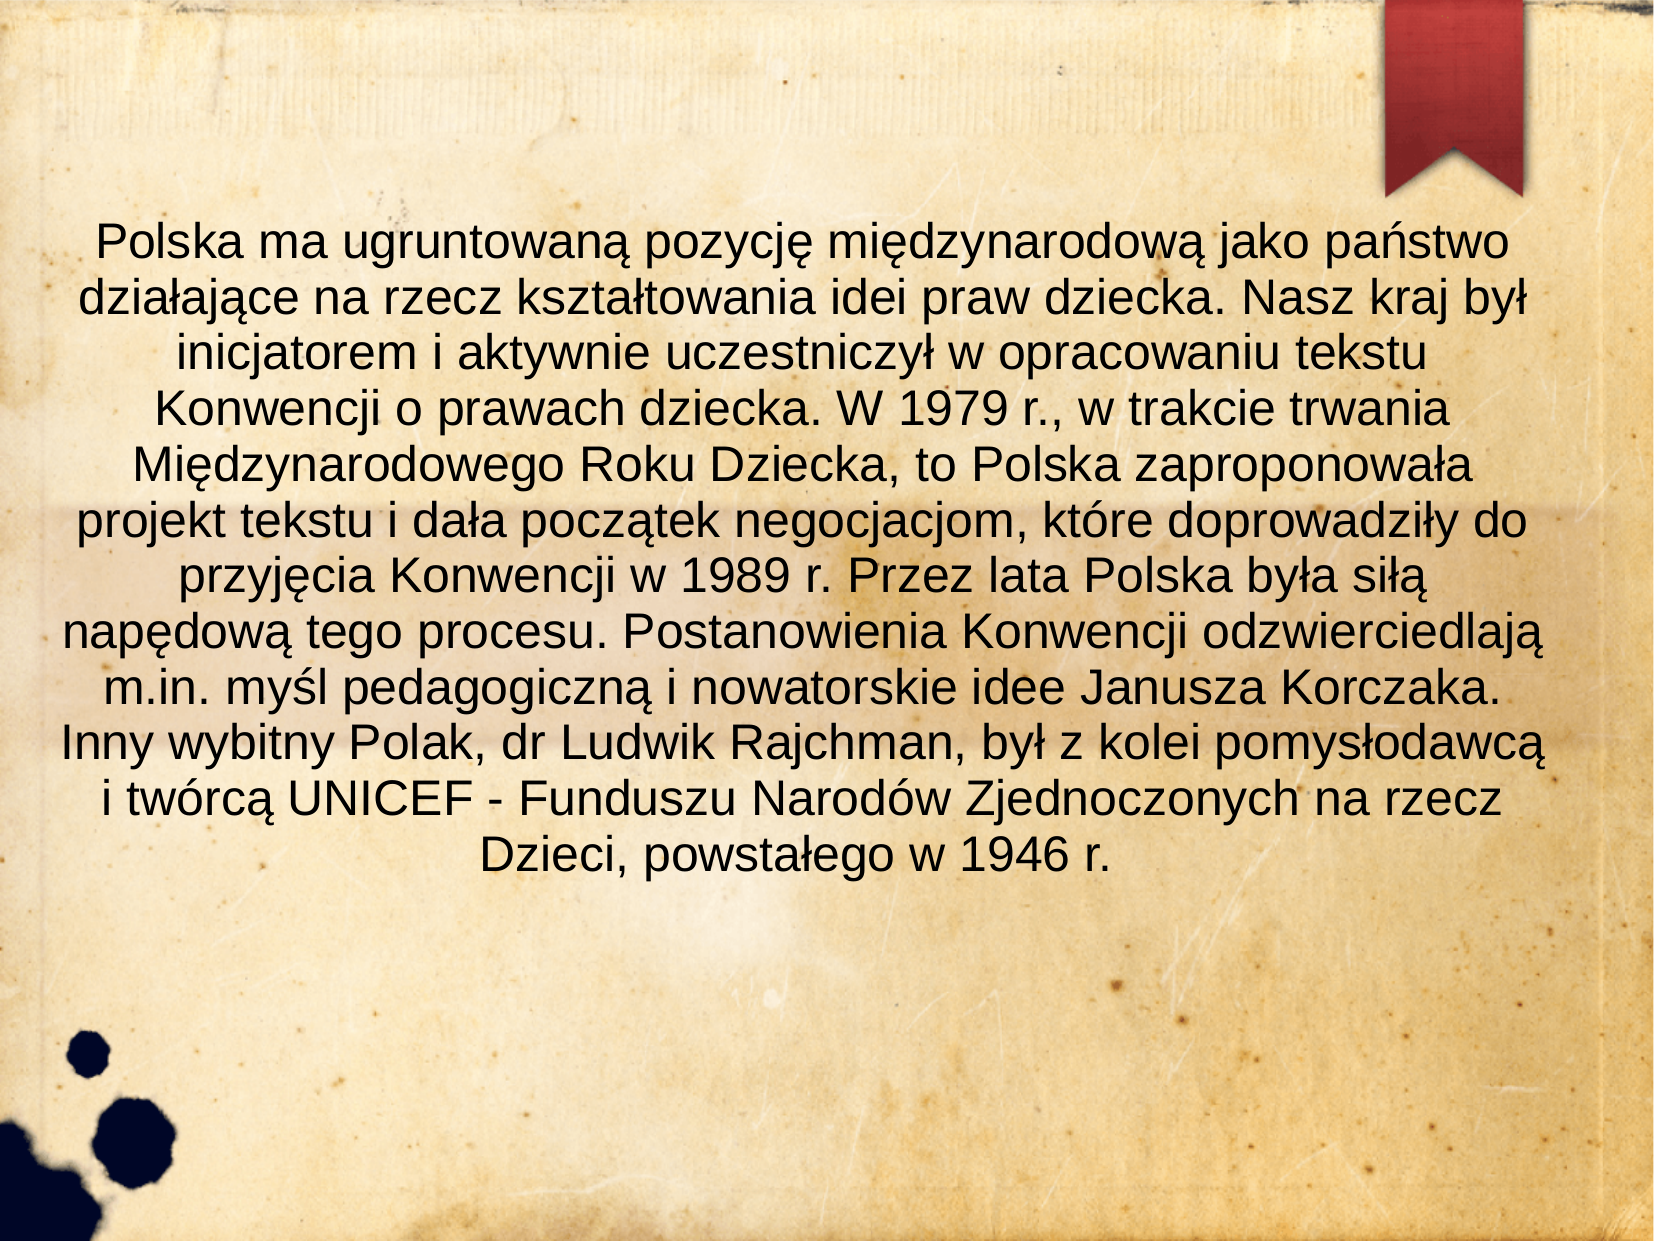

# Polska ma ugruntowaną pozycję międzynarodową jako państwo działające na rzecz kształtowania idei praw dziecka. Nasz kraj był inicjatorem i aktywnie uczestniczył w opracowaniu tekstu Konwencji o prawach dziecka. W 1979 r., w trakcie trwania Międzynarodowego Roku Dziecka, to Polska zaproponowała projekt tekstu i dała początek negocjacjom, które doprowadziły do przyjęcia Konwencji w 1989 r. Przez lata Polska była siłą napędową tego procesu. Postanowienia Konwencji odzwierciedlają m.in. myśl pedagogiczną i nowatorskie idee Janusza Korczaka. Inny wybitny Polak, dr Ludwik Rajchman, był z kolei pomysłodawcą i twórcą UNICEF - Funduszu Narodów Zjednoczonych na rzecz Dzieci, powstałego w 1946 r.